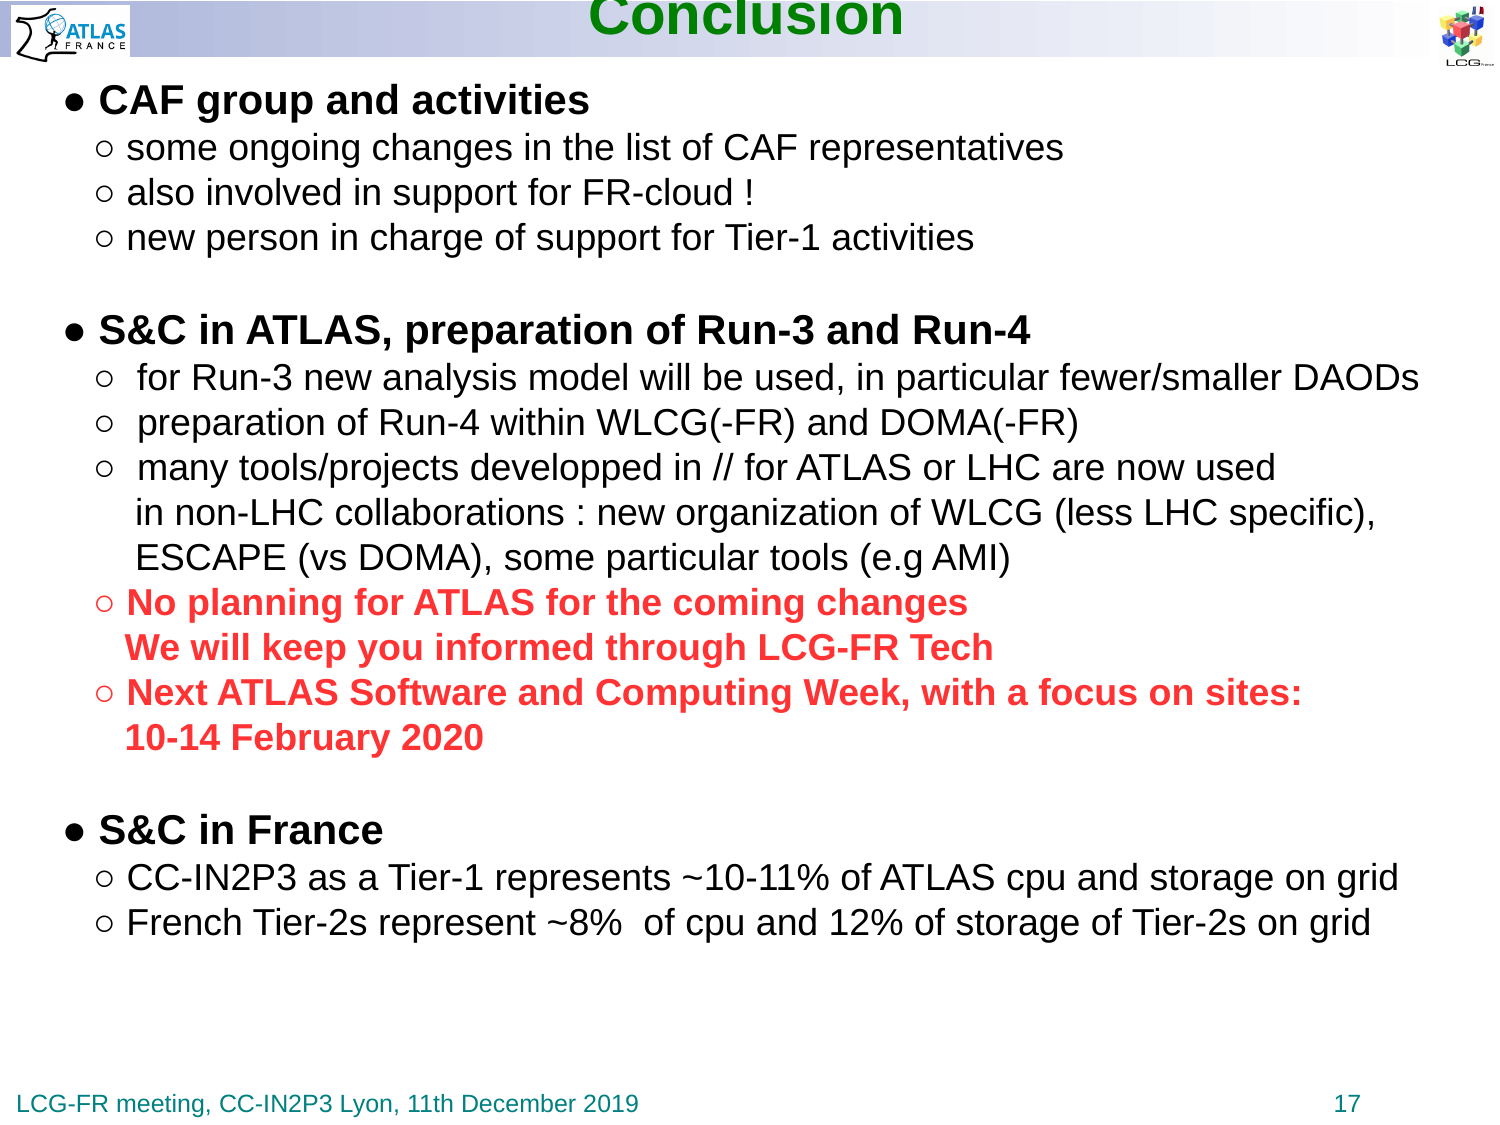

Conclusion
● CAF group and activities
 ○ some ongoing changes in the list of CAF representatives
 ○ also involved in support for FR-cloud !
 ○ new person in charge of support for Tier-1 activities
● S&C in ATLAS, preparation of Run-3 and Run-4
 ○ for Run-3 new analysis model will be used, in particular fewer/smaller DAODs
 ○ preparation of Run-4 within WLCG(-FR) and DOMA(-FR)
 ○ many tools/projects developped in // for ATLAS or LHC are now used
 in non-LHC collaborations : new organization of WLCG (less LHC specific),
 ESCAPE (vs DOMA), some particular tools (e.g AMI)
 ○ No planning for ATLAS for the coming changes
 We will keep you informed through LCG-FR Tech
 ○ Next ATLAS Software and Computing Week, with a focus on sites:
 10-14 February 2020
● S&C in France
 ○ CC-IN2P3 as a Tier-1 represents ~10-11% of ATLAS cpu and storage on grid
 ○ French Tier-2s represent ~8% of cpu and 12% of storage of Tier-2s on grid